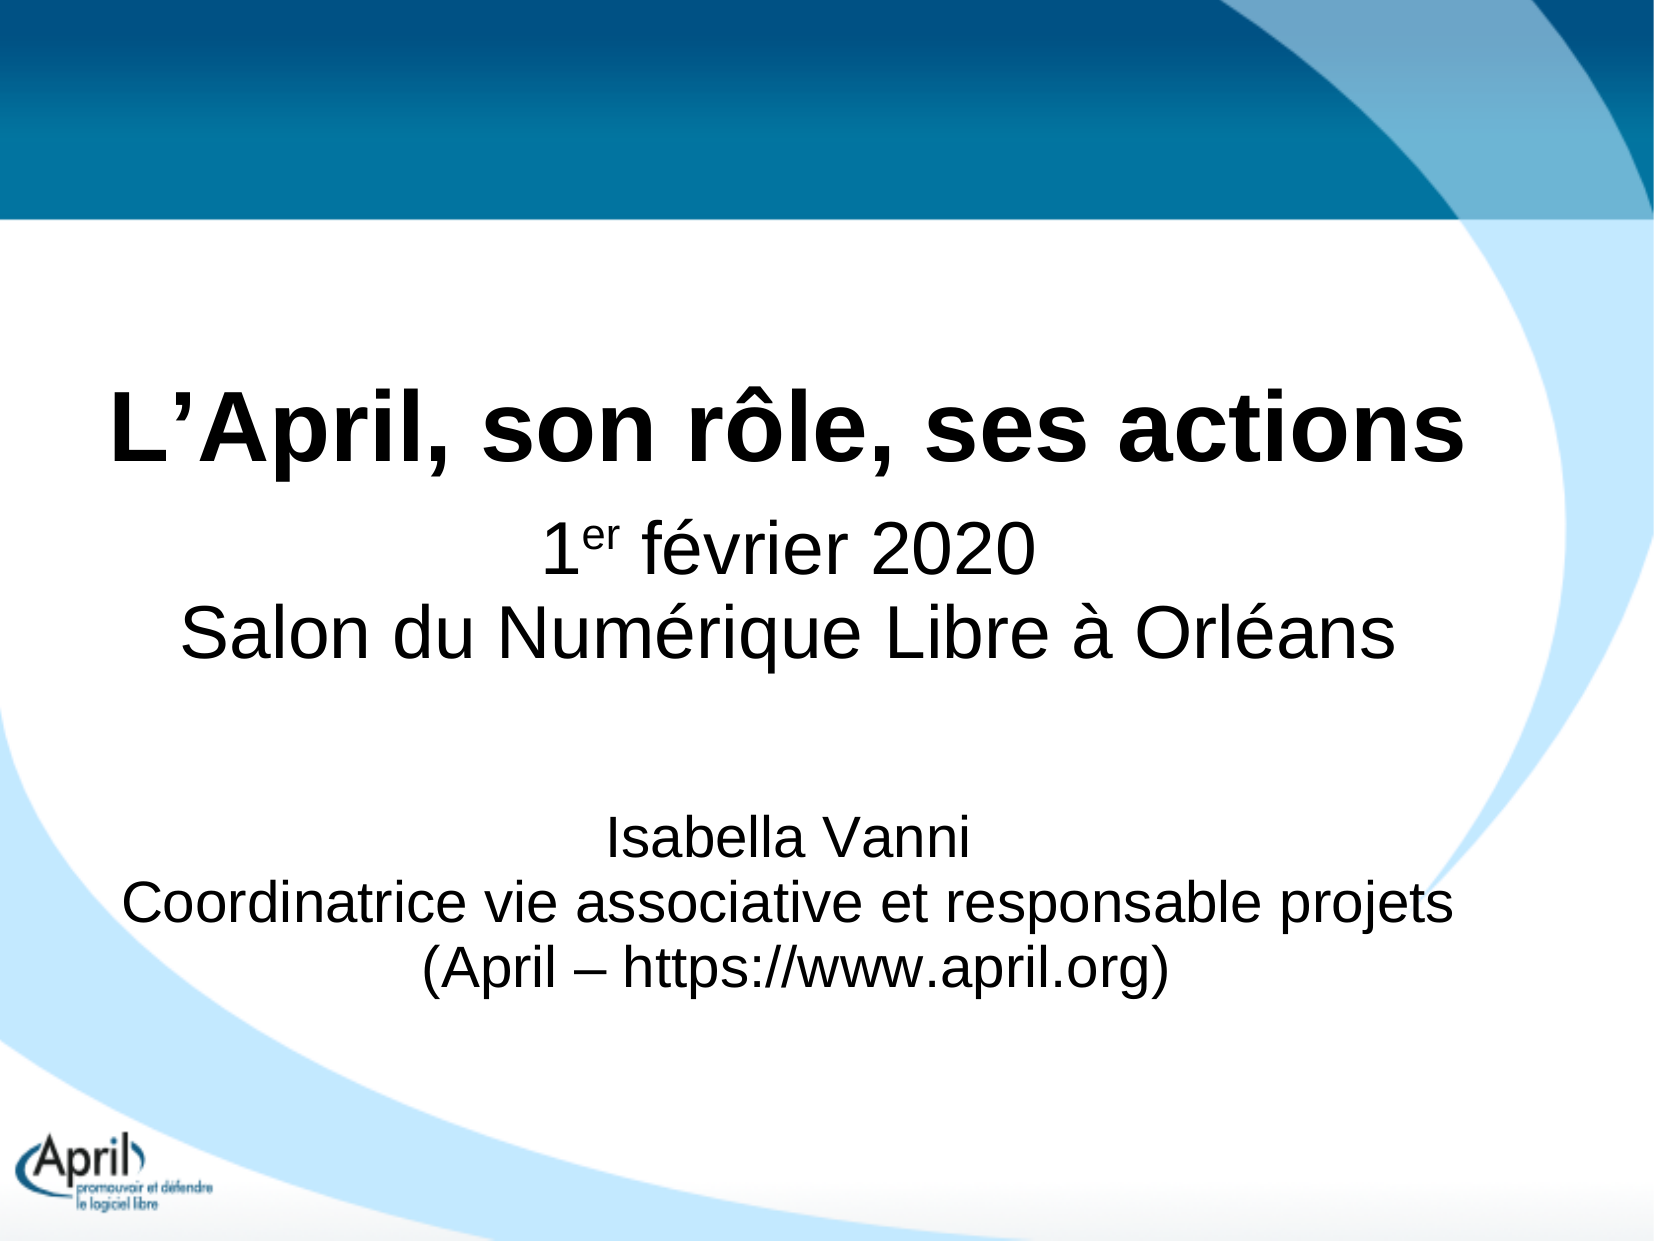

# L’April, son rôle, ses actions
1er février 2020
Salon du Numérique Libre à Orléans
Isabella Vanni
Coordinatrice vie associative et responsable projets
 (April – https://www.april.org)